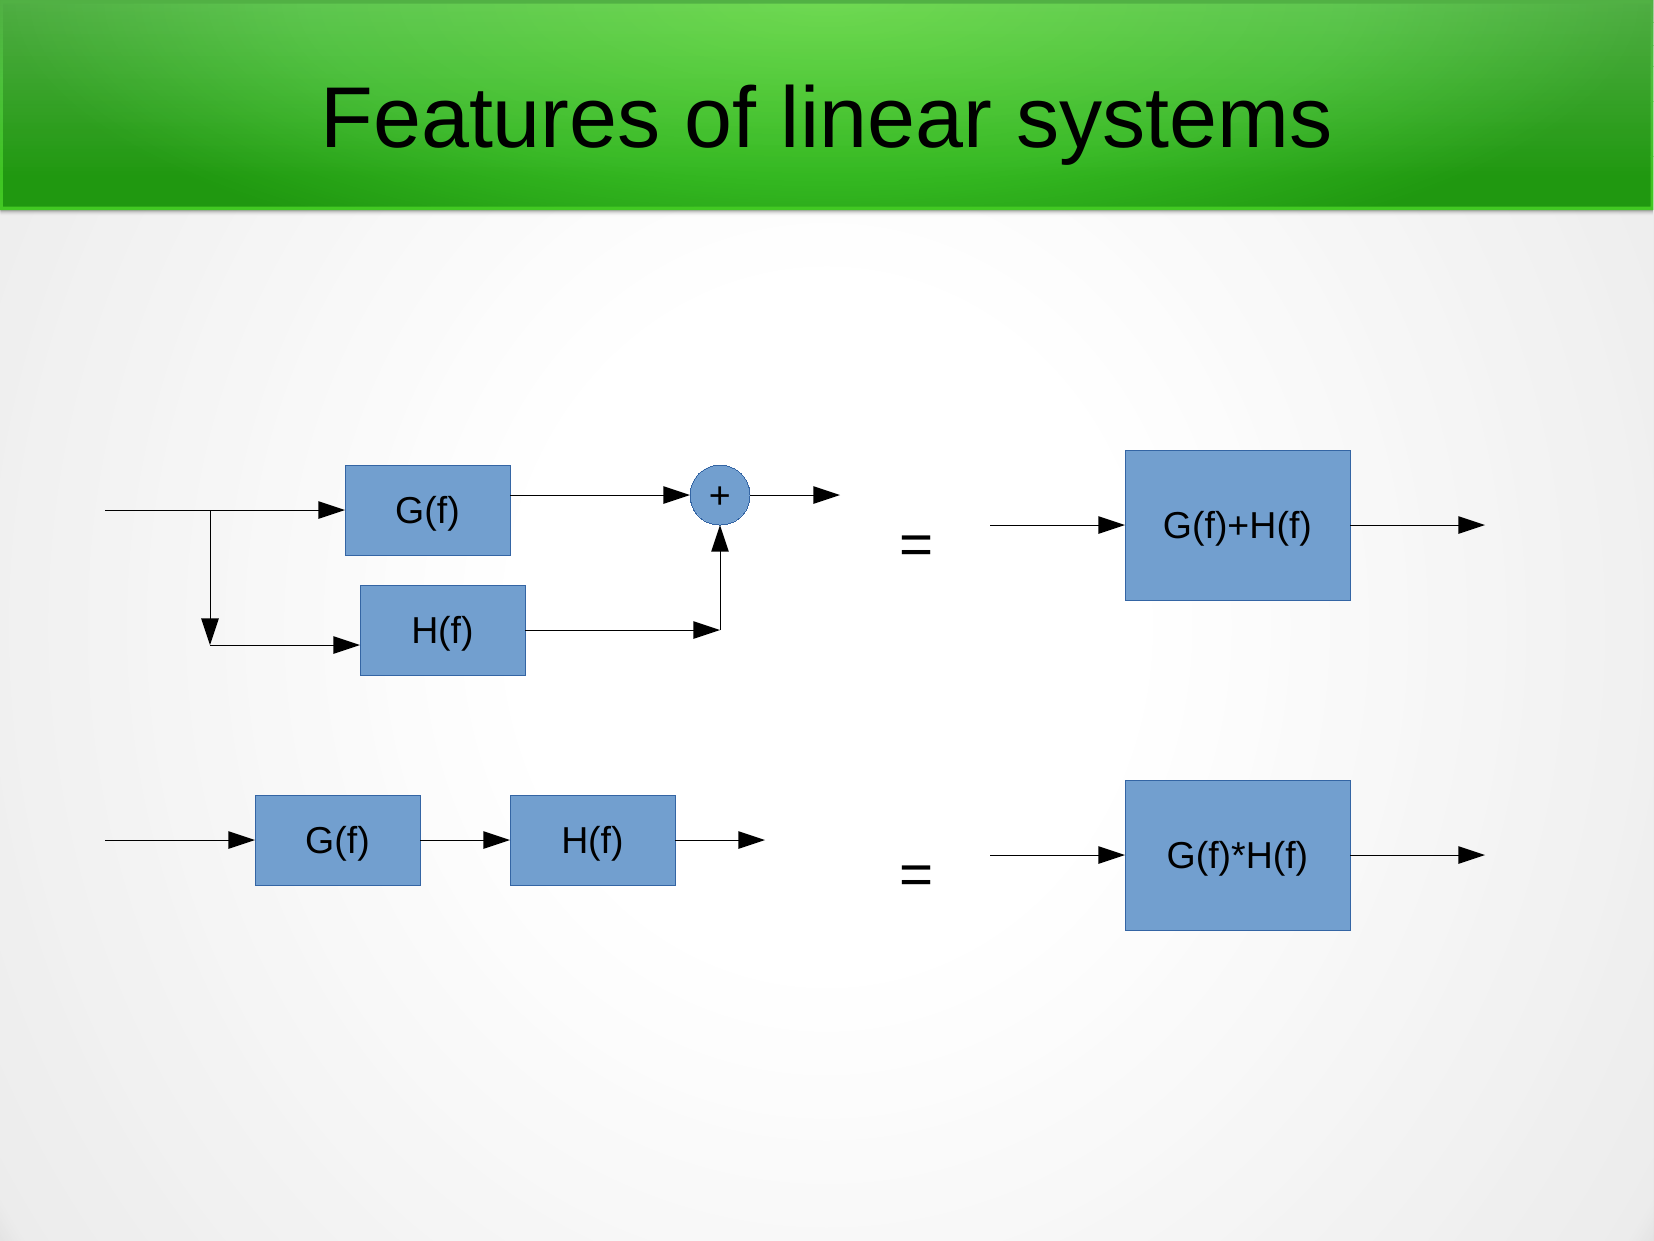

# Features of linear systems
G(f)+H(f)
G(f)
+
=
H(f)
G(f)*H(f)
G(f)
H(f)
=